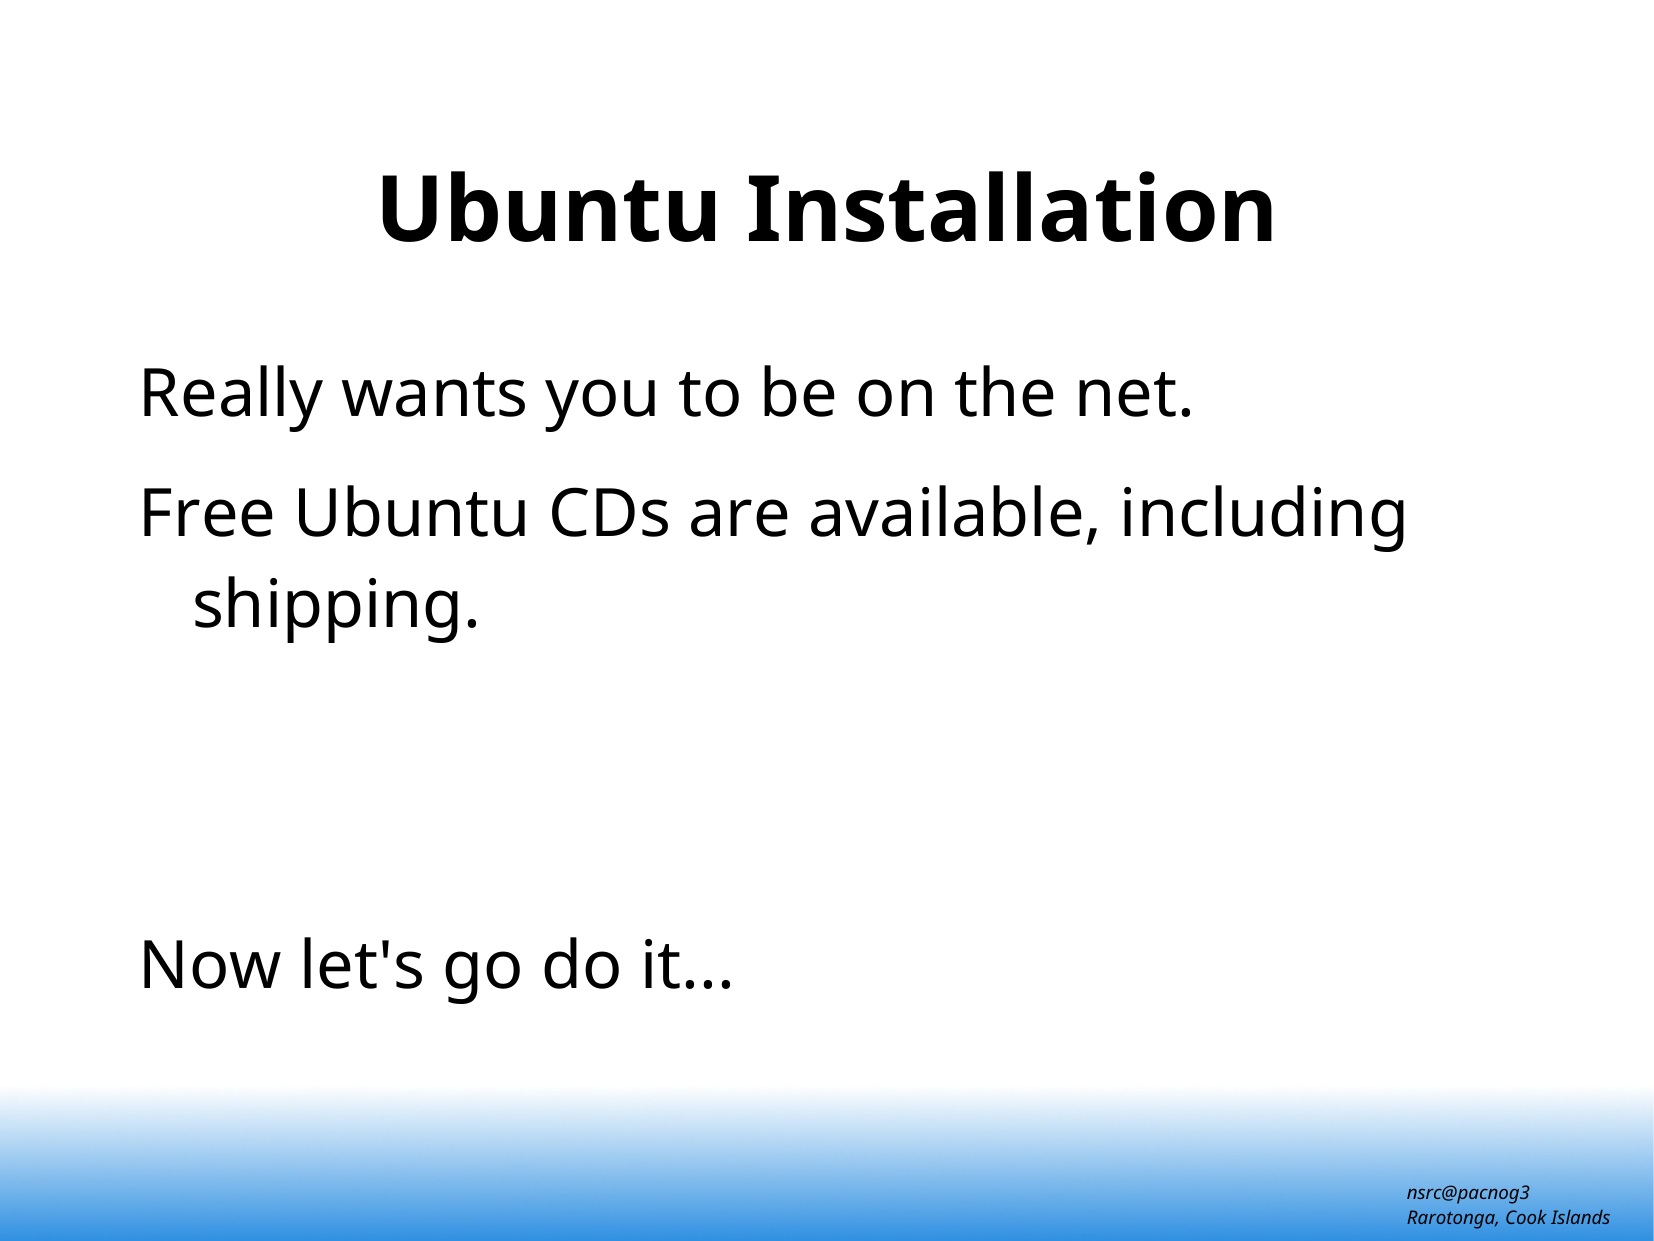

# Ubuntu Installation
Really wants you to be on the net.
Free Ubuntu CDs are available, including shipping.
Now let's go do it...